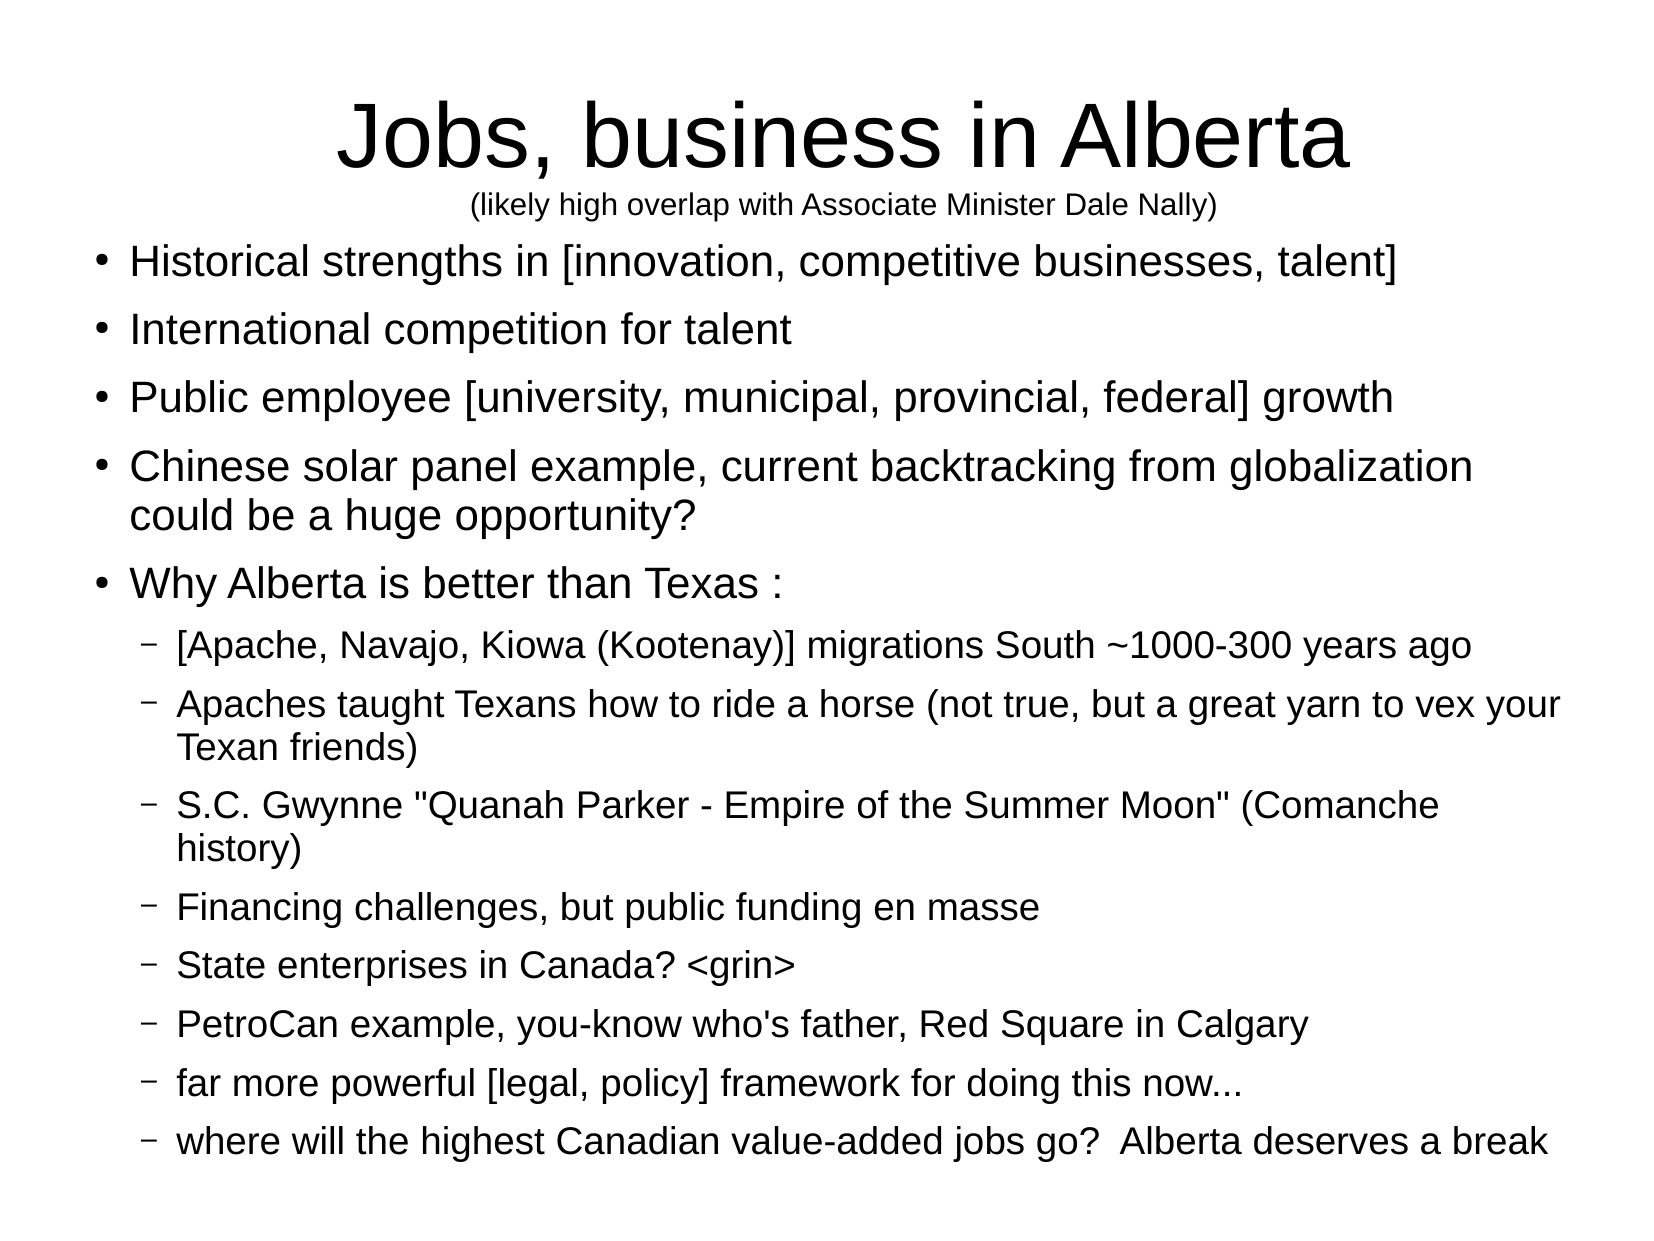

# Jobs, business in Alberta (likely high overlap with Associate Minister Dale Nally)
Historical strengths in [innovation, competitive businesses, talent]
International competition for talent
Public employee [university, municipal, provincial, federal] growth
Chinese solar panel example, current backtracking from globalization could be a huge opportunity?
Why Alberta is better than Texas :
[Apache, Navajo, Kiowa (Kootenay)] migrations South ~1000-300 years ago
Apaches taught Texans how to ride a horse (not true, but a great yarn to vex your Texan friends)
S.C. Gwynne "Quanah Parker - Empire of the Summer Moon" (Comanche history)
Financing challenges, but public funding en masse
State enterprises in Canada? <grin>
PetroCan example, you-know who's father, Red Square in Calgary
far more powerful [legal, policy] framework for doing this now...
where will the highest Canadian value-added jobs go? Alberta deserves a break